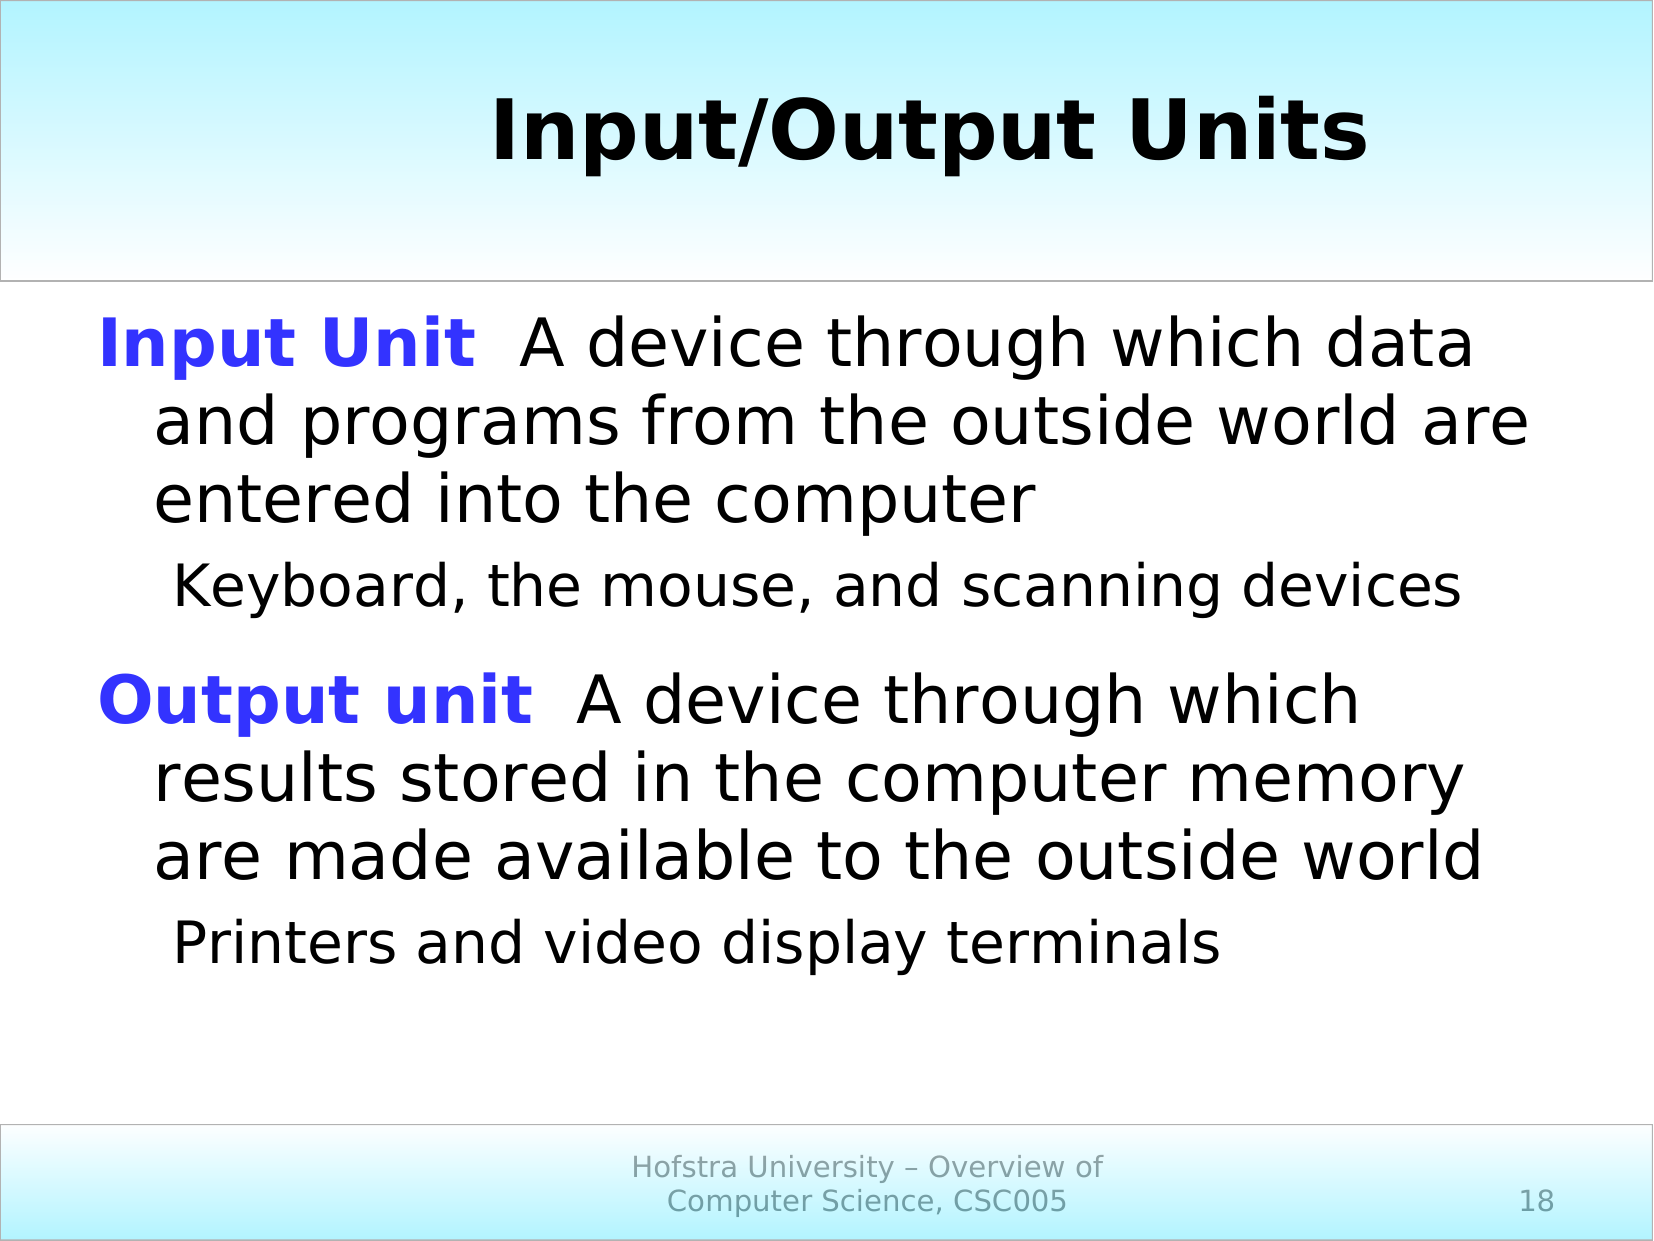

# Input/Output Units
Input Unit A device through which data and programs from the outside world are entered into the computer
Keyboard, the mouse, and scanning devices
Output unit A device through which results stored in the computer memory are made available to the outside world
Printers and video display terminals
18